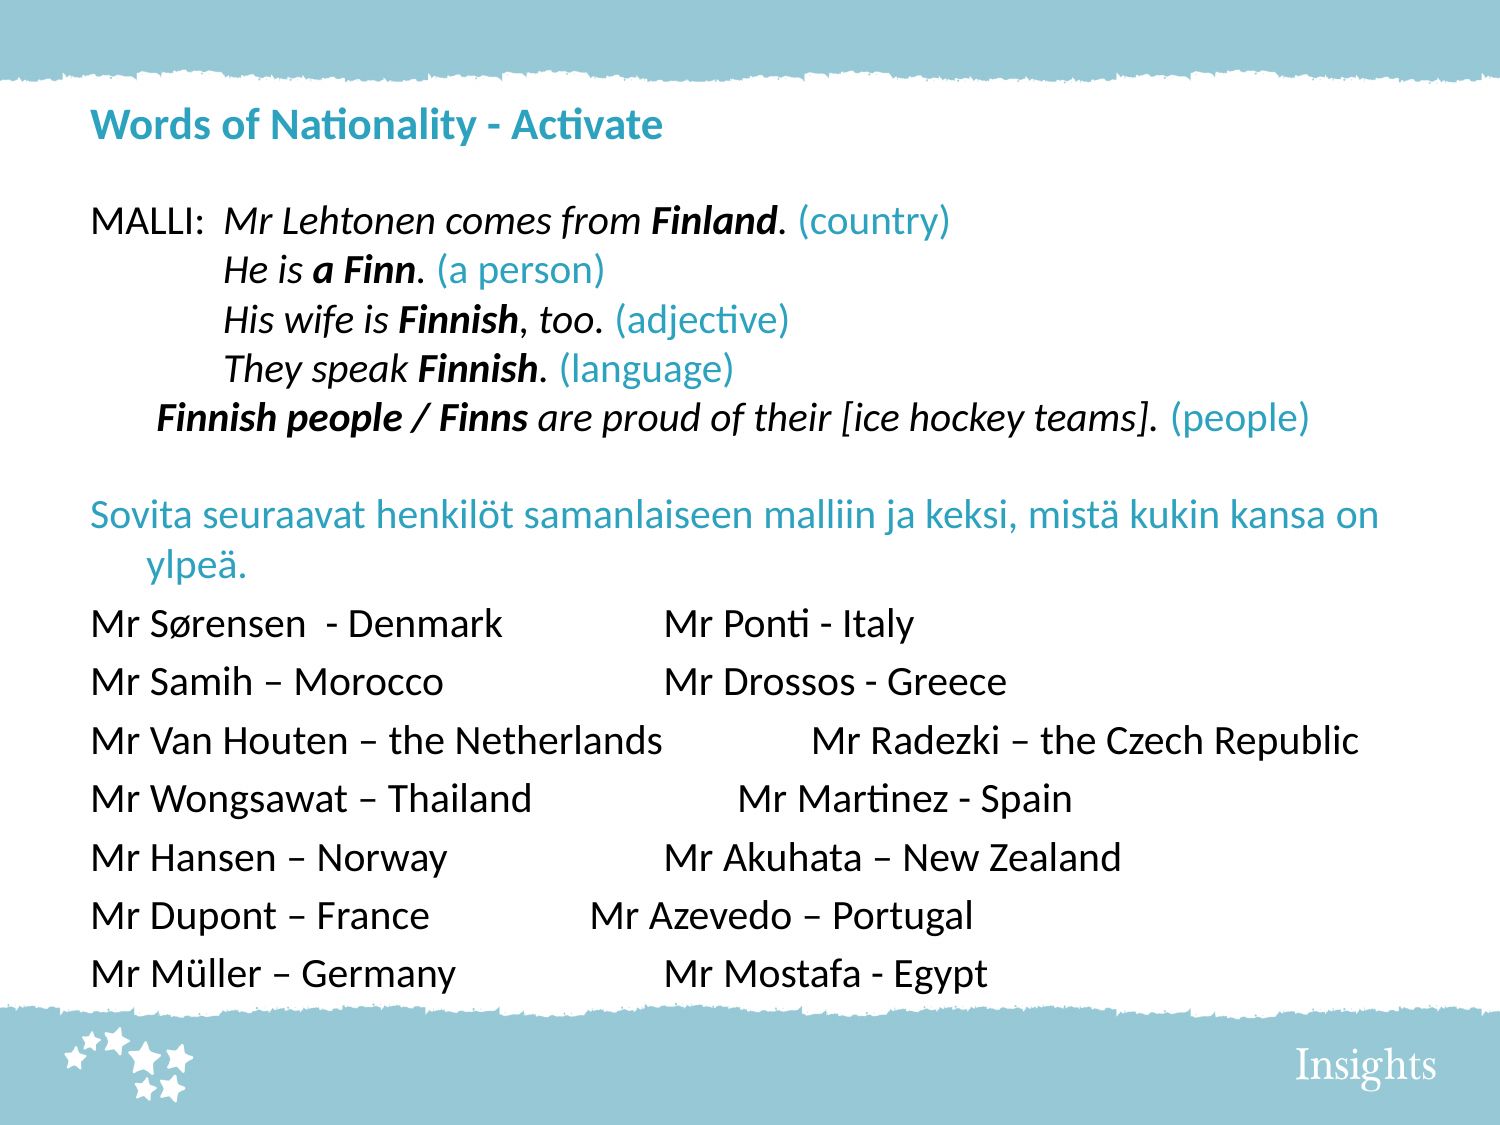

# Words of Nationality - Activate MALLI: 	Mr Lehtonen comes from Finland. (country) He is a Finn. (a person) His wife is Finnish, too. (adjective) They speak Finnish. (language) Finnish people / Finns are proud of their [ice hockey teams]. (people)
Sovita seuraavat henkilöt samanlaiseen malliin ja keksi, mistä kukin kansa on ylpeä.
Mr Sørensen - Denmark			Mr Ponti - Italy
Mr Samih – Morocco			Mr Drossos - Greece
Mr Van Houten – the Netherlands		Mr Radezki – the Czech Republic
Mr Wongsawat – Thailand			Mr Martinez - Spain
Mr Hansen – Norway			Mr Akuhata – New Zealand
Mr Dupont – France			Mr Azevedo – Portugal
Mr Müller – Germany			Mr Mostafa - Egypt